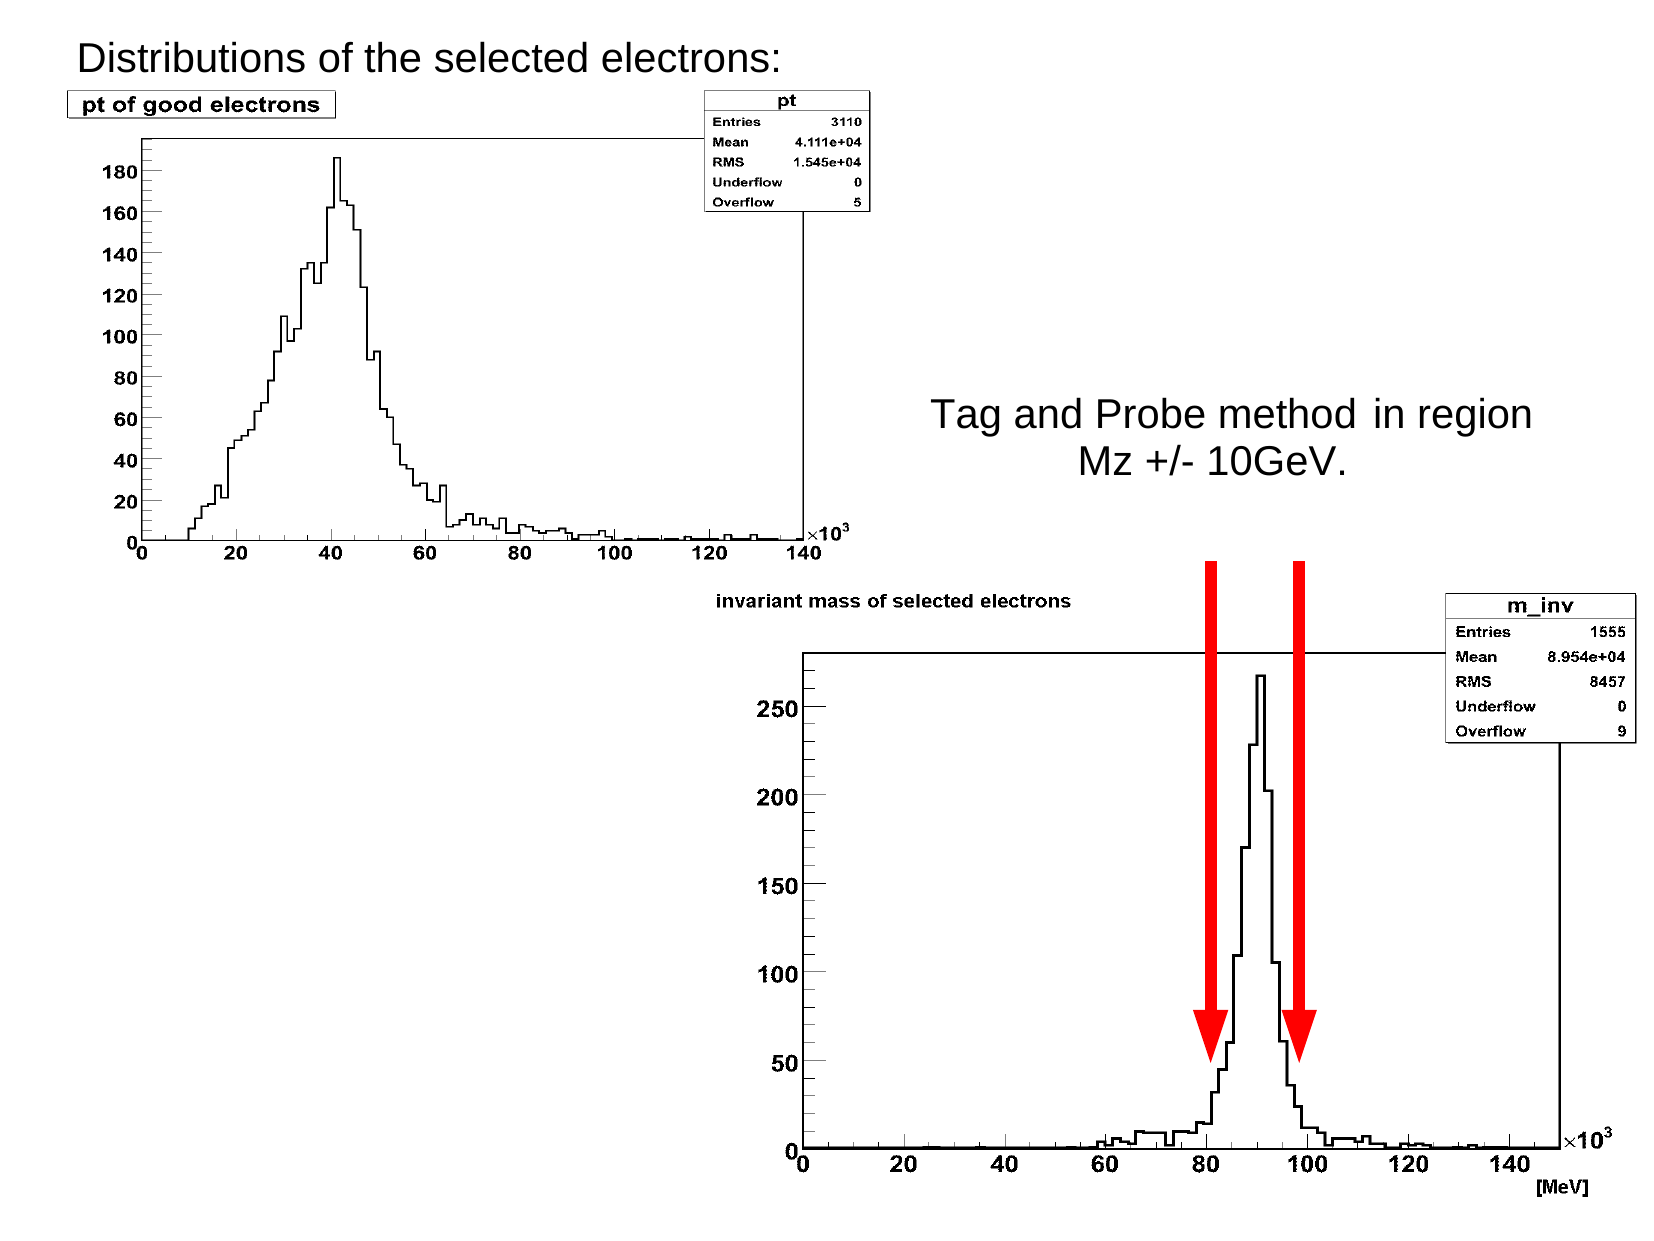

Distributions of the selected electrons:
Tag and Probe method	in region
		Mz +/- 10GeV.
8